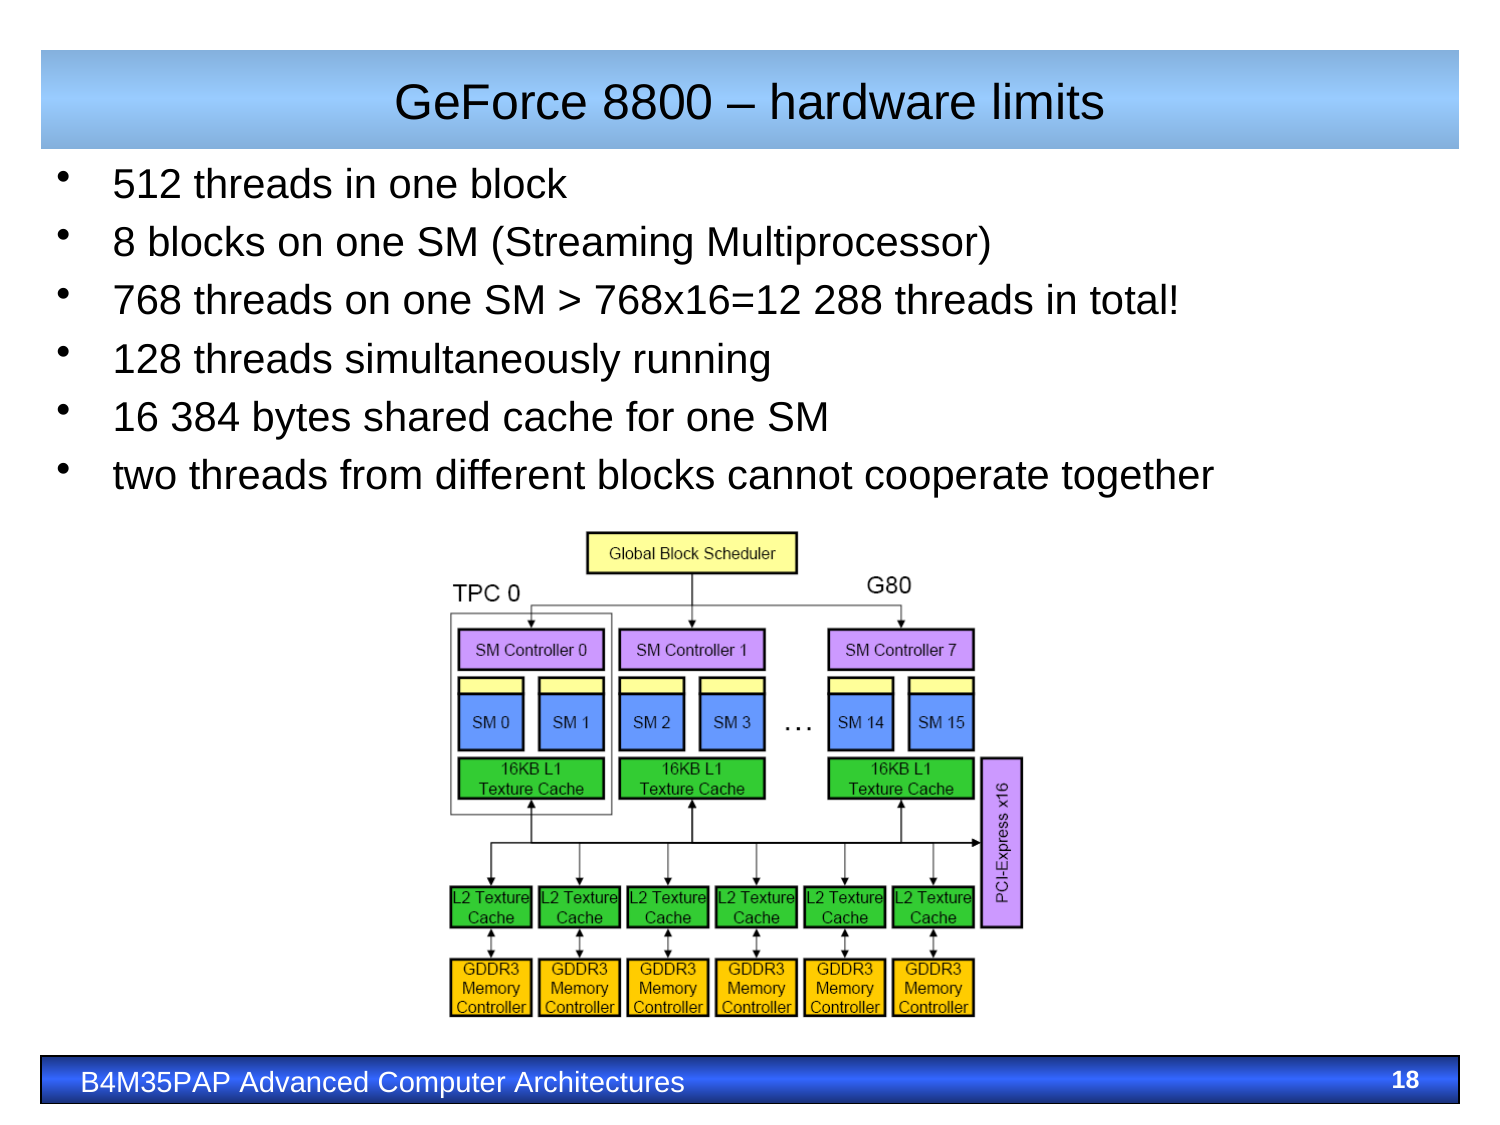

# GeForce 8800 – hardware limits
512 threads in one block
8 blocks on one SM (Streaming Multiprocessor)
768 threads on one SM > 768x16=12 288 threads in total!
128 threads simultaneously running
16 384 bytes shared cache for one SM
two threads from different blocks cannot cooperate together